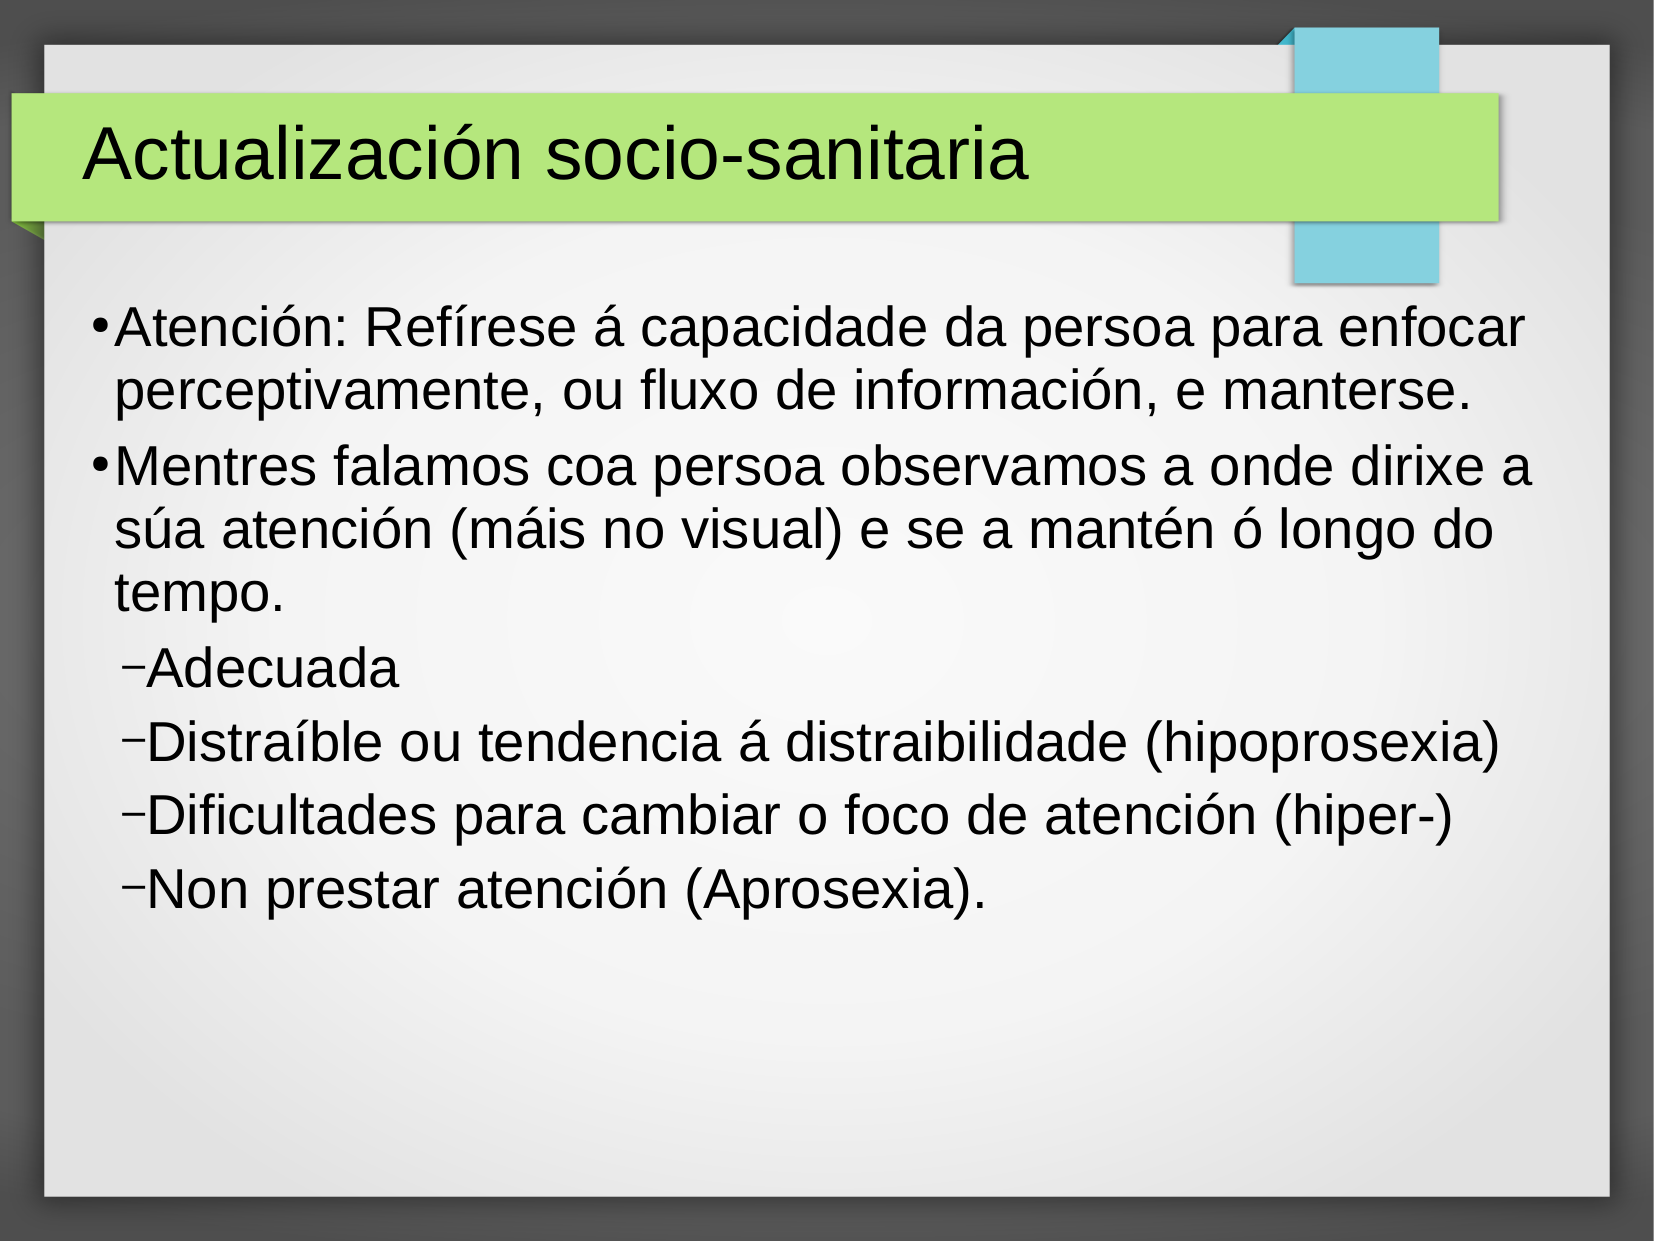

# Actualización socio-sanitaria
Atención: Refírese á capacidade da persoa para enfocar perceptivamente, ou fluxo de información, e manterse.
Mentres falamos coa persoa observamos a onde dirixe a súa atención (máis no visual) e se a mantén ó longo do tempo.
Adecuada
Distraíble ou tendencia á distraibilidade (hipoprosexia)
Dificultades para cambiar o foco de atención (hiper-)
Non prestar atención (Aprosexia).